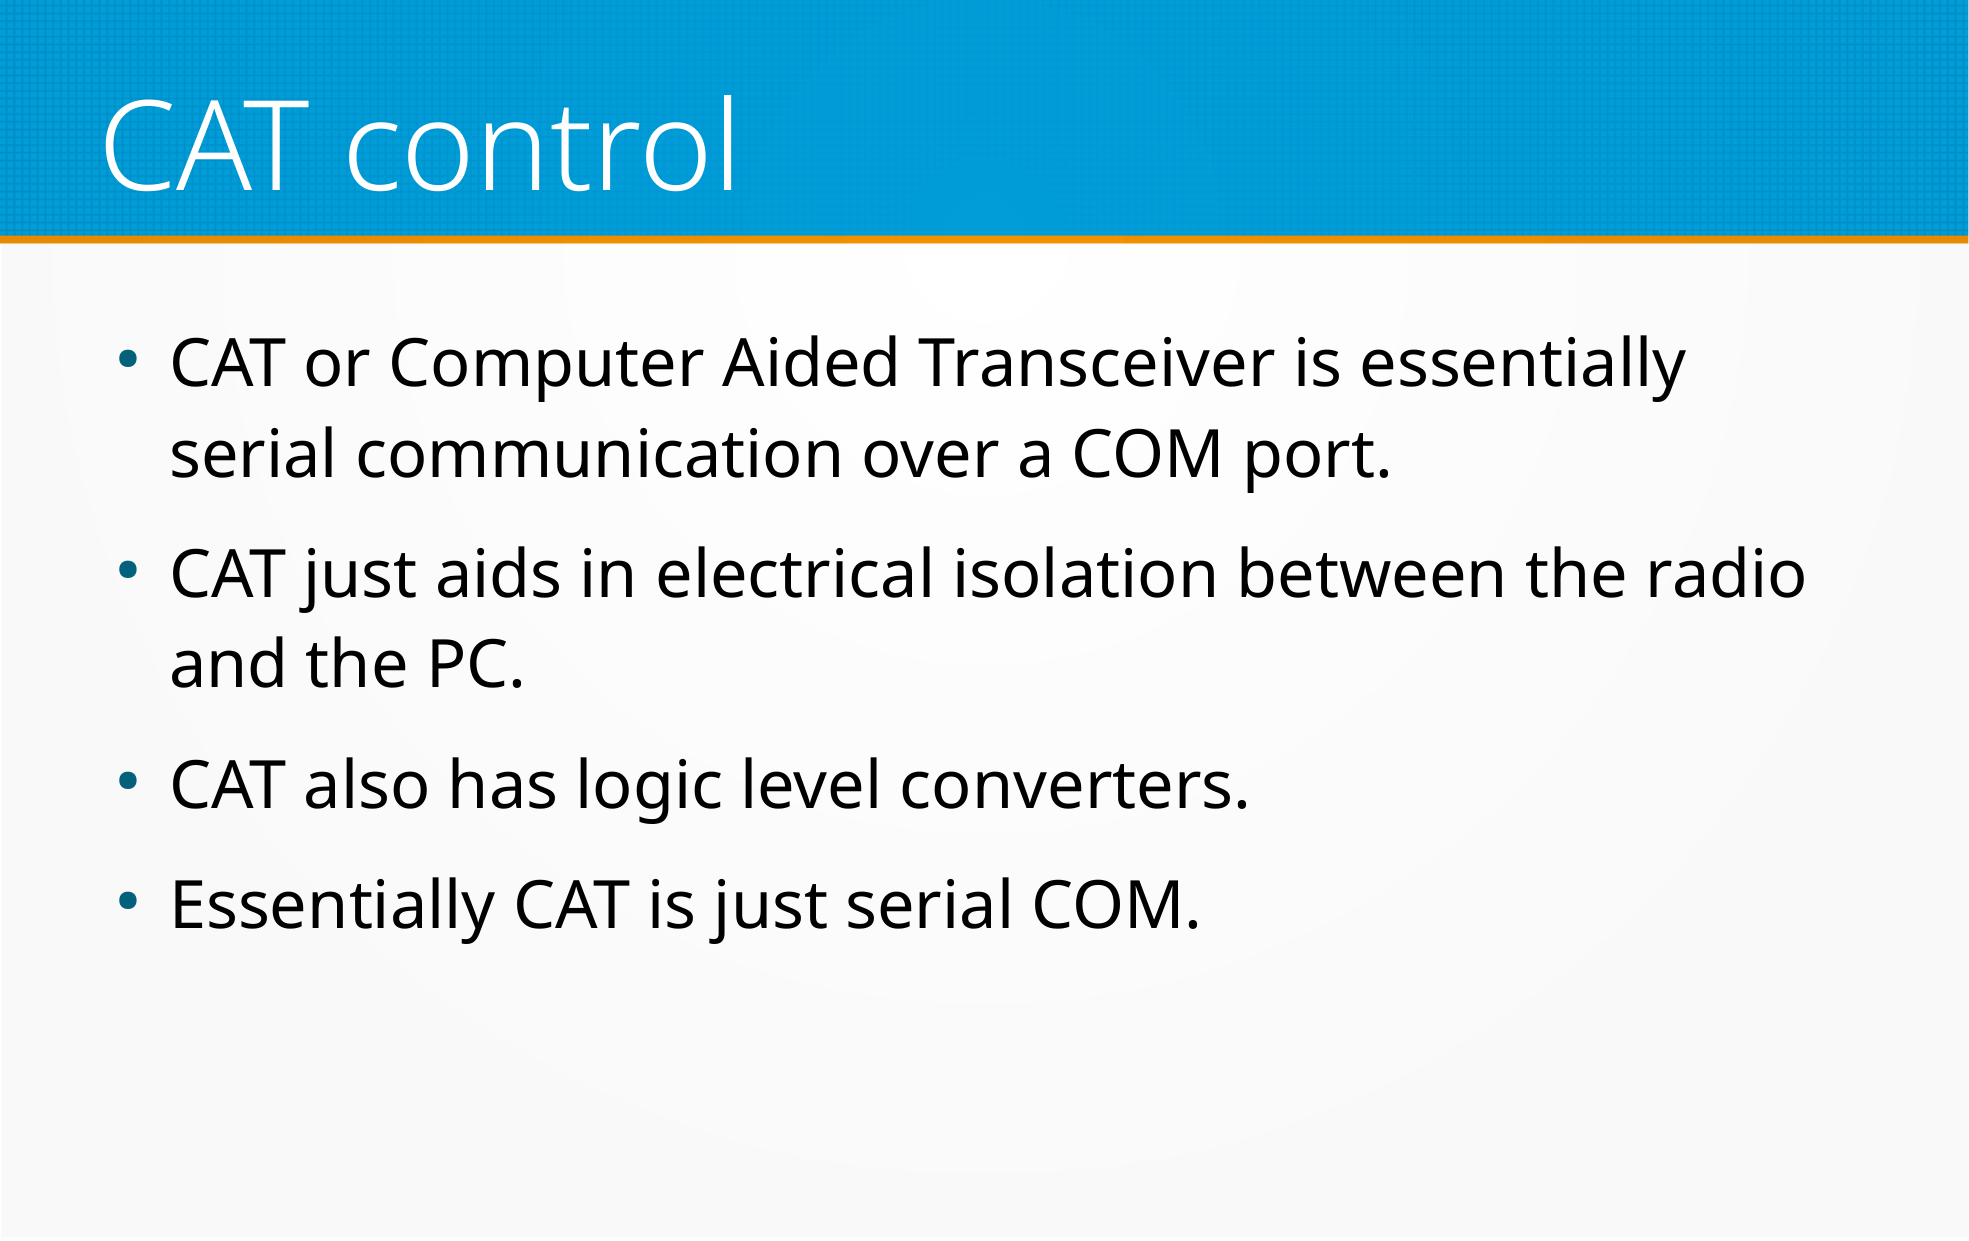

# CAT control
CAT or Computer Aided Transceiver is essentially serial communication over a COM port.
CAT just aids in electrical isolation between the radio and the PC.
CAT also has logic level converters.
Essentially CAT is just serial COM.